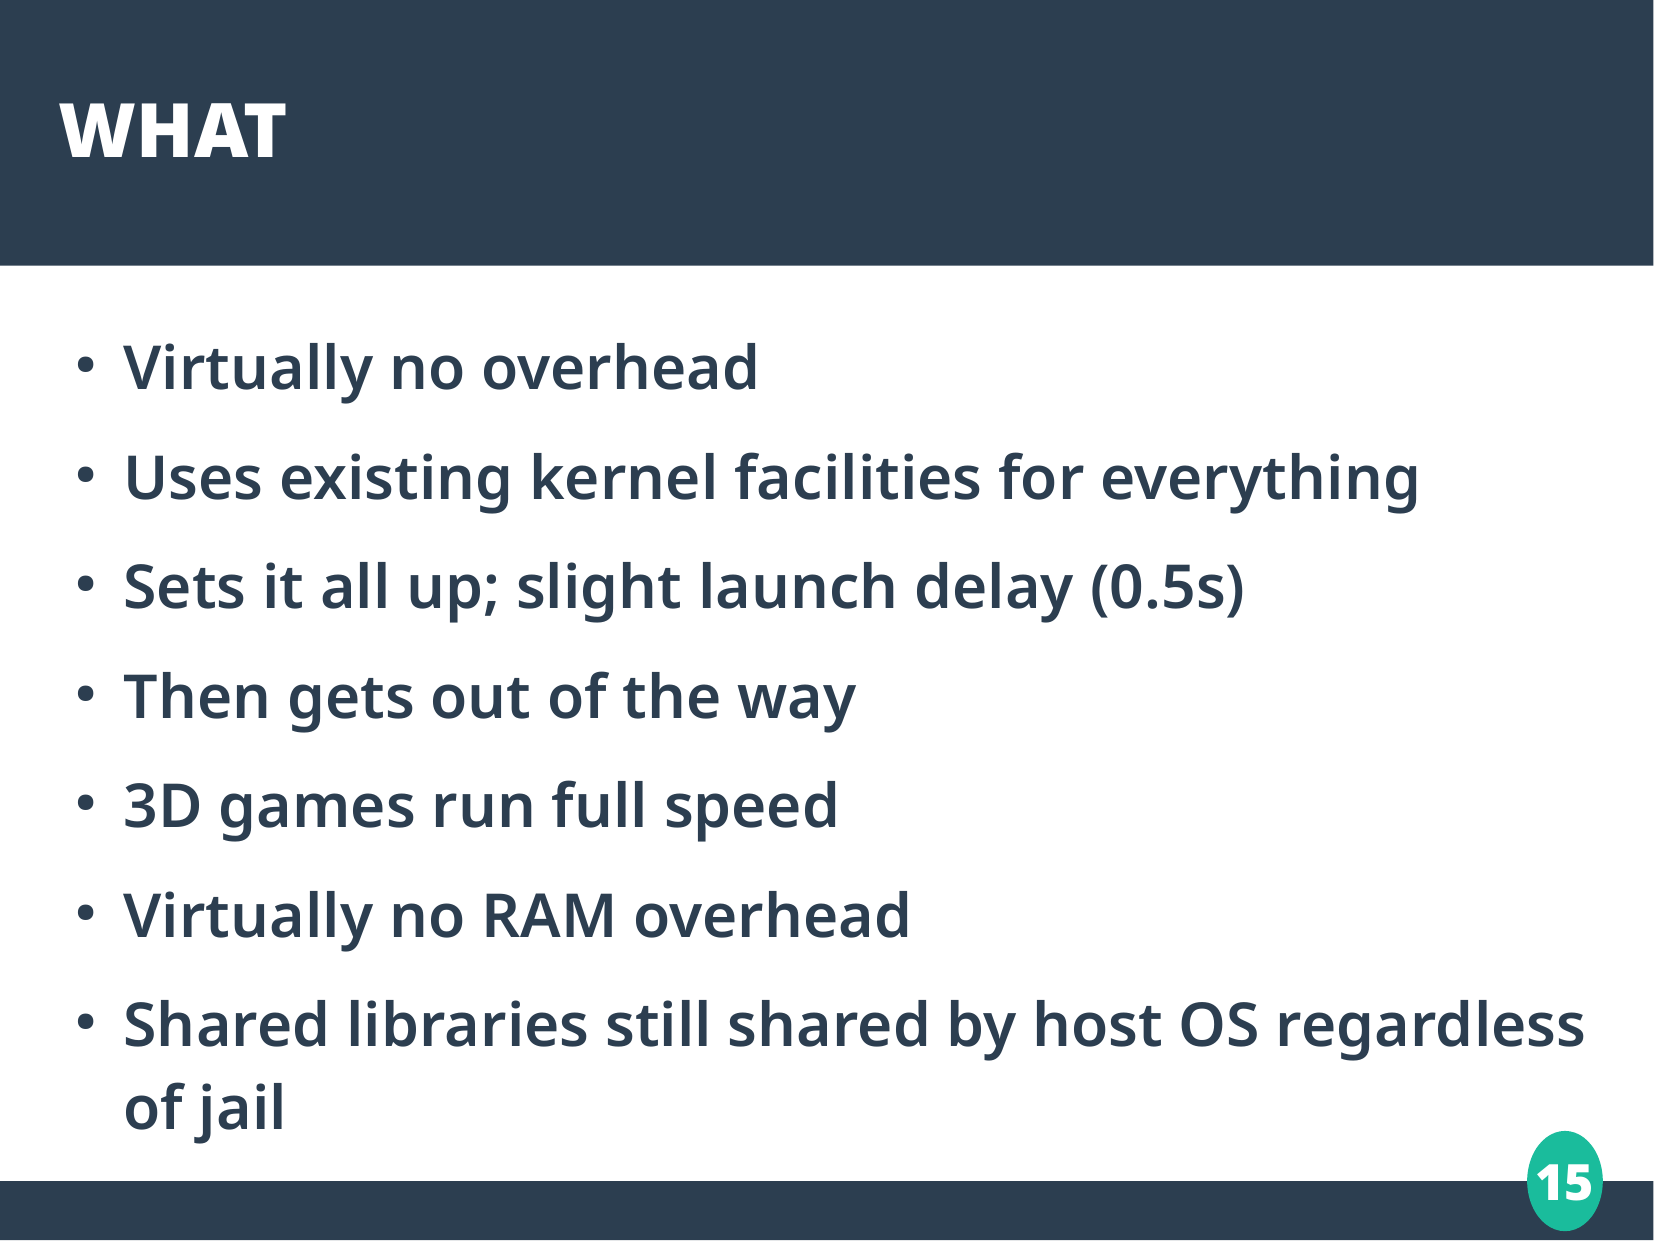

# WHAT
Virtually no overhead
Uses existing kernel facilities for everything
Sets it all up; slight launch delay (0.5s)
Then gets out of the way
3D games run full speed
Virtually no RAM overhead
Shared libraries still shared by host OS regardless of jail